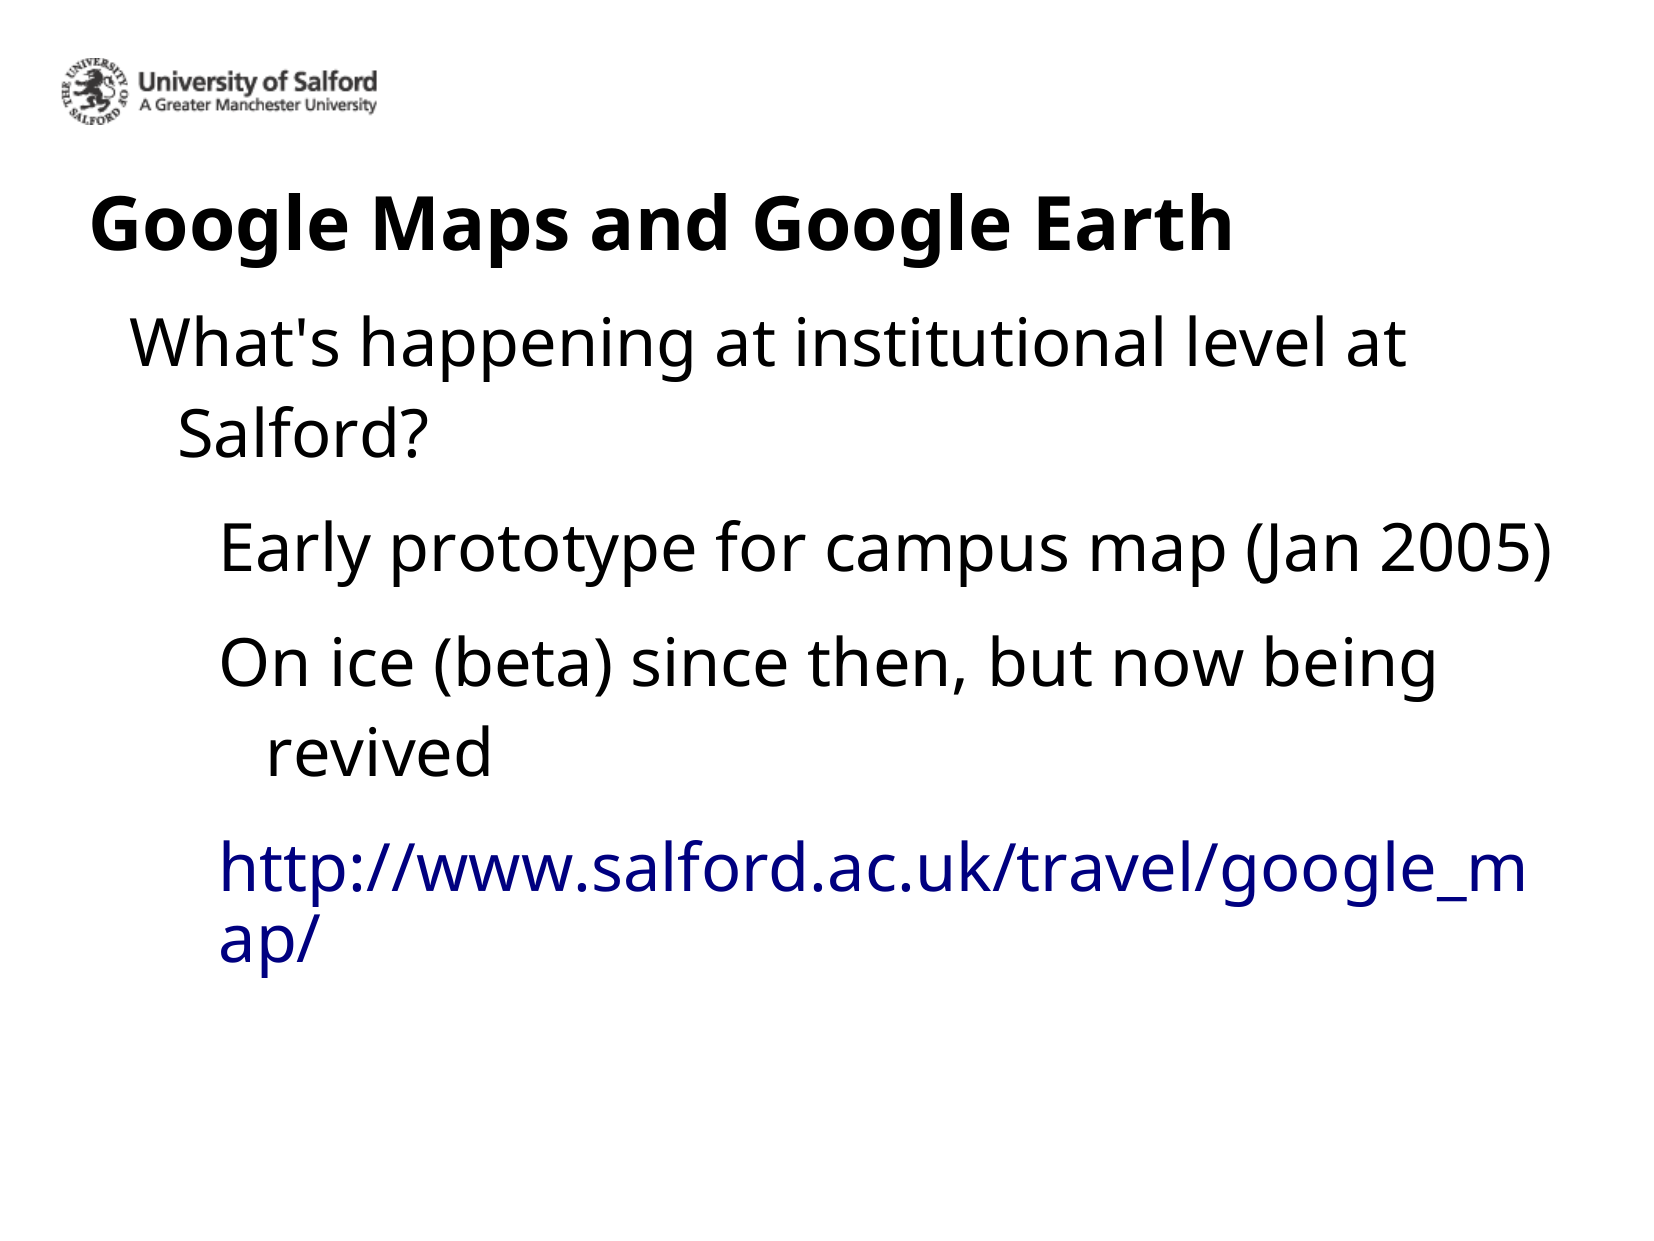

# Google Maps and Google Earth
What's happening at institutional level at Salford?
Early prototype for campus map (Jan 2005)
On ice (beta) since then, but now being revived
http://www.salford.ac.uk/travel/google_map/